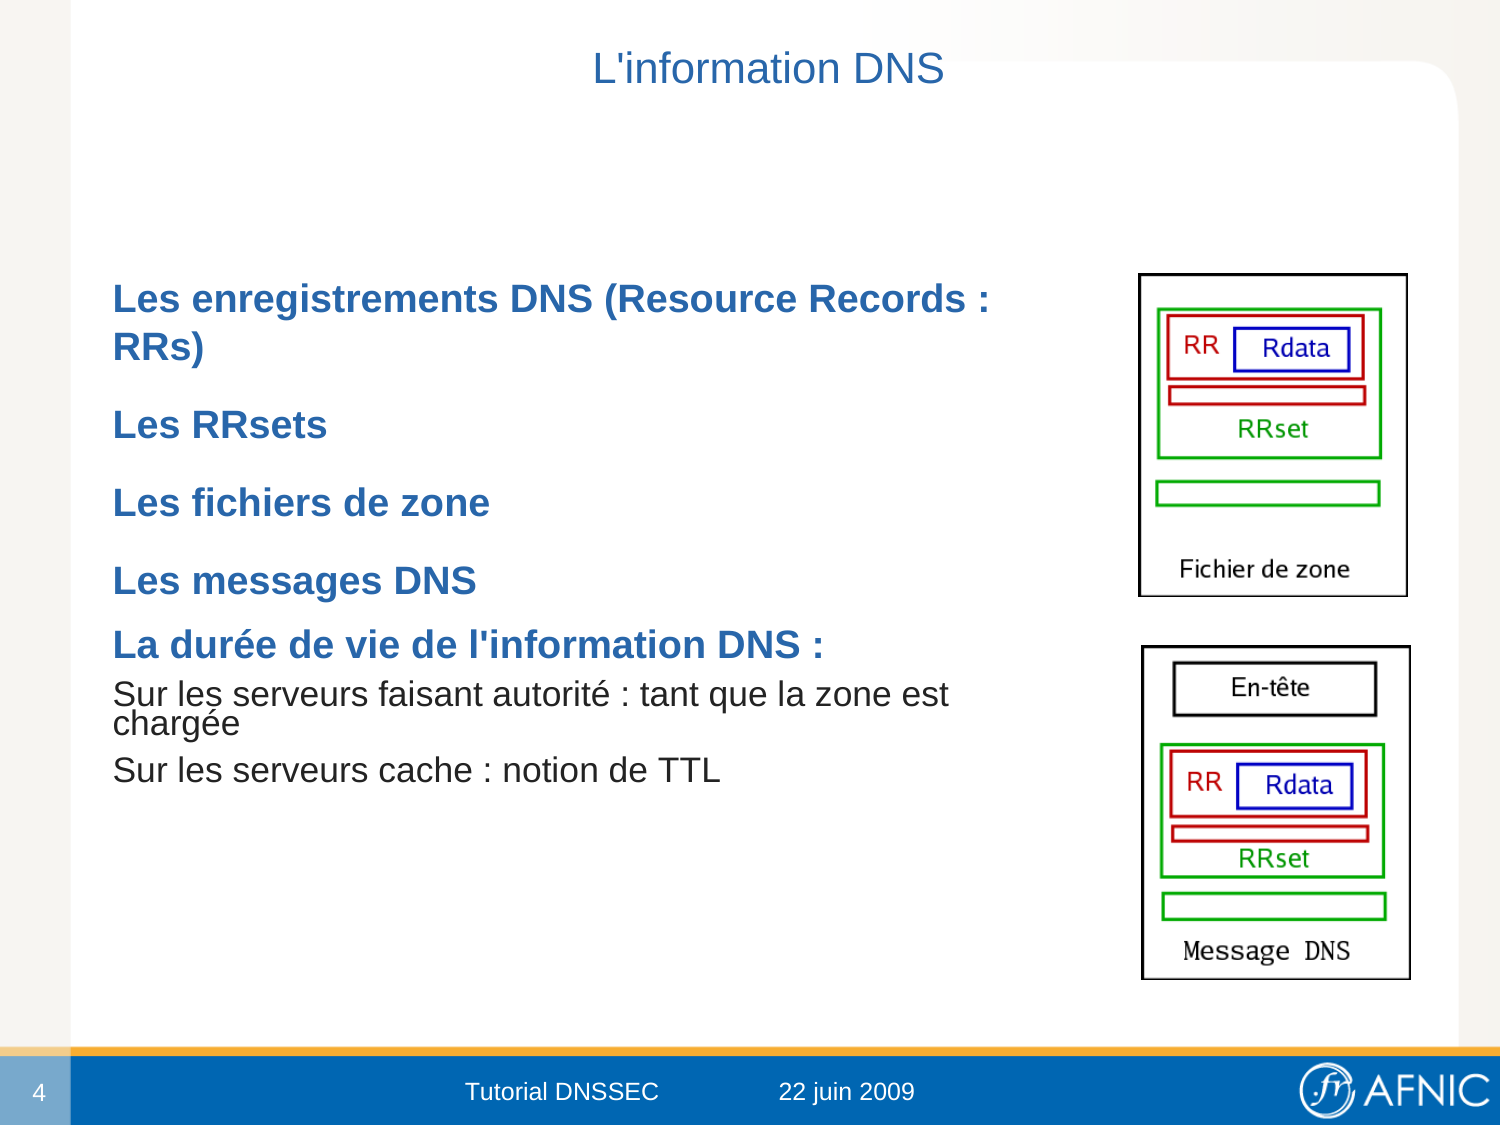

# L'information DNS
Les enregistrements DNS (Resource Records : RRs)
Les RRsets
Les fichiers de zone
Les messages DNS
La durée de vie de l'information DNS :
Sur les serveurs faisant autorité : tant que la zone est chargée
Sur les serveurs cache : notion de TTL